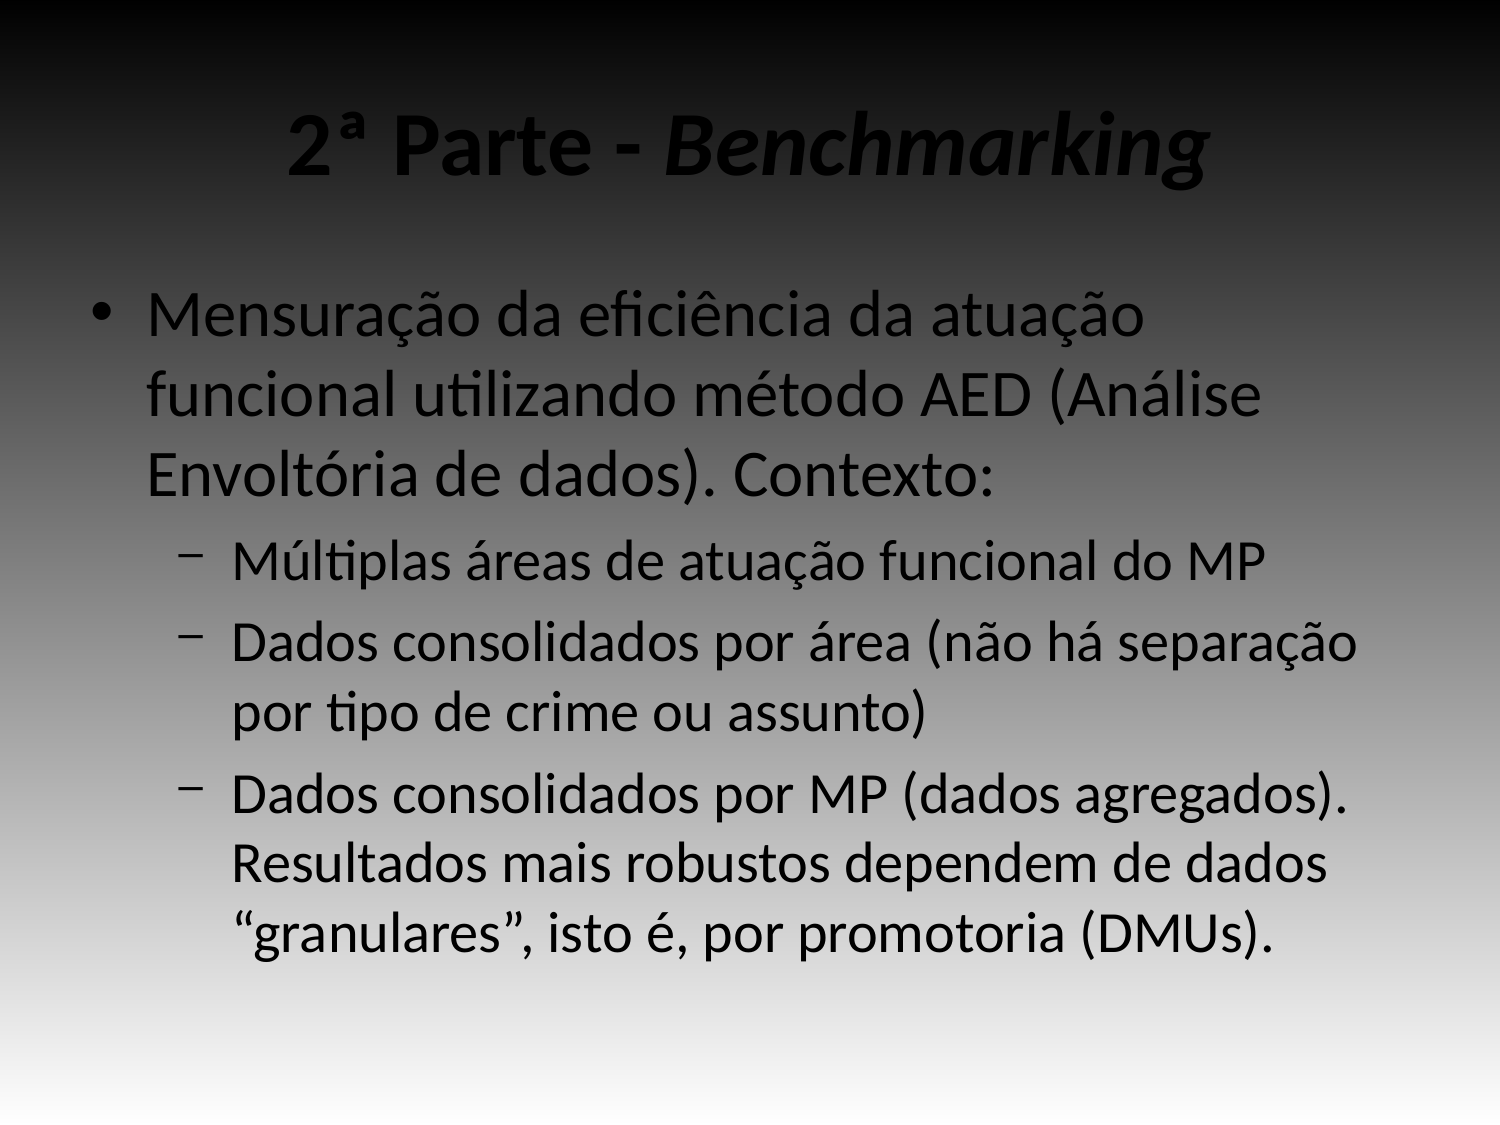

# 2ª Parte - Benchmarking
Mensuração da eficiência da atuação funcional utilizando método AED (Análise Envoltória de dados). Contexto:
Múltiplas áreas de atuação funcional do MP
Dados consolidados por área (não há separação por tipo de crime ou assunto)
Dados consolidados por MP (dados agregados). Resultados mais robustos dependem de dados “granulares”, isto é, por promotoria (DMUs).